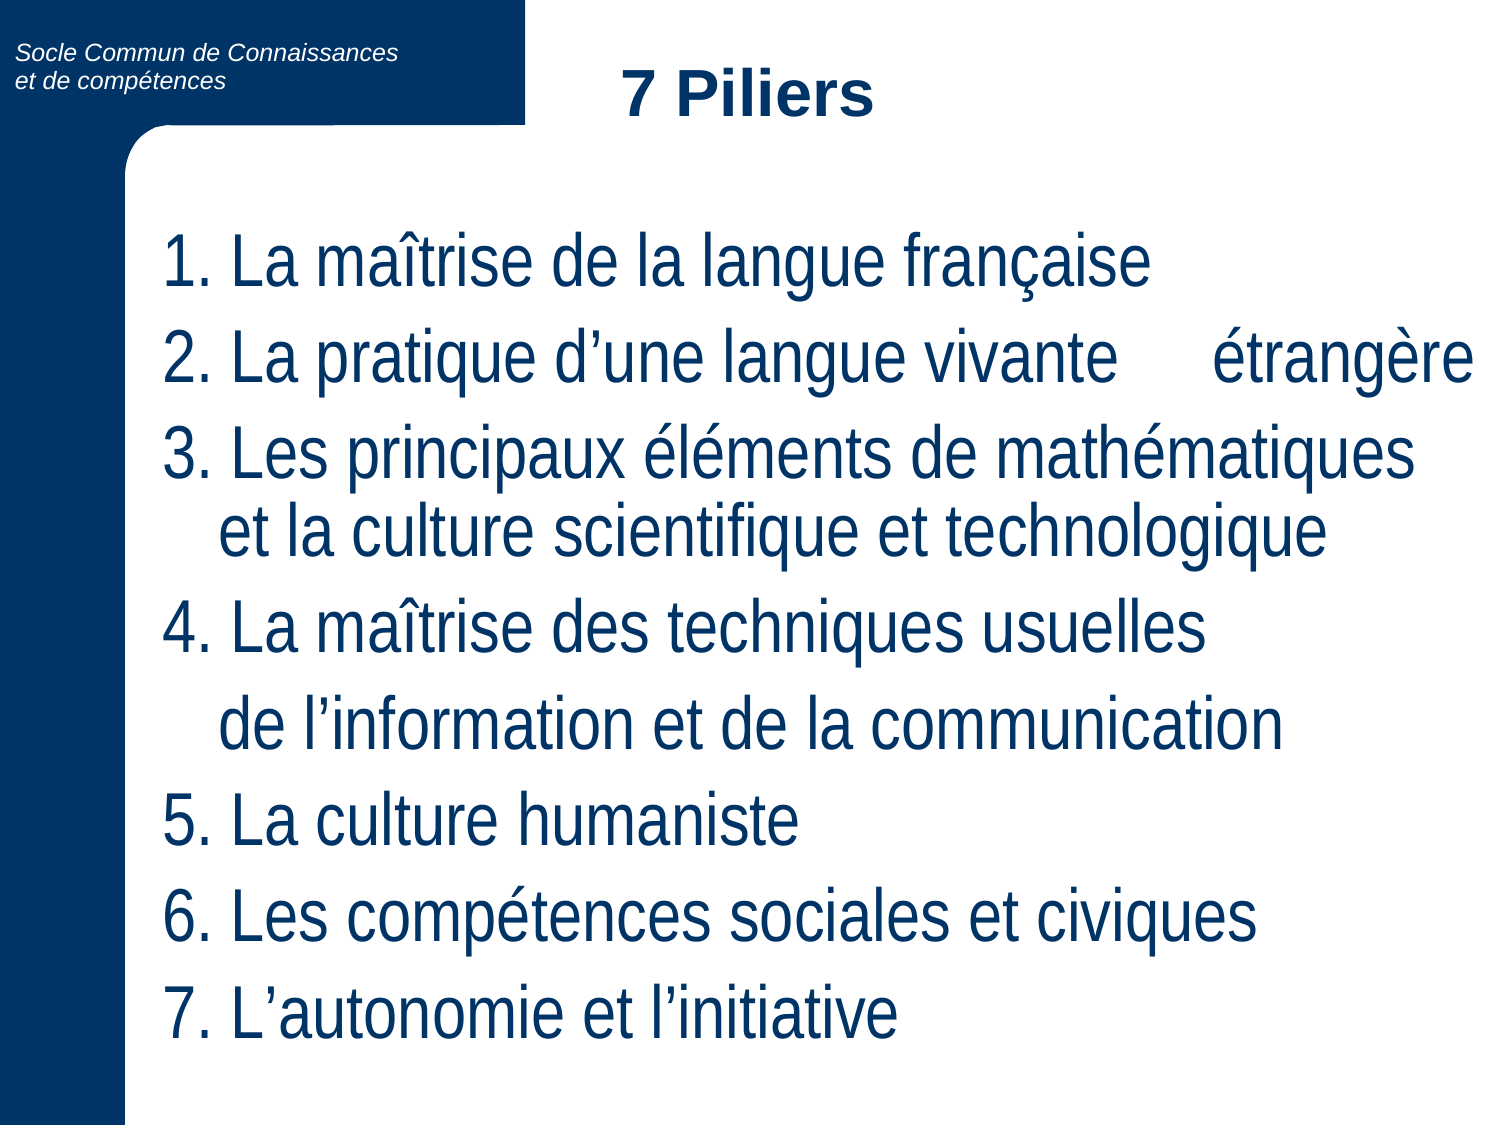

# 7 Piliers
1. La maîtrise de la langue française
2. La pratique d’une langue vivante 	étrangère
3. Les principaux éléments de mathématiques et la culture scientifique et technologique
4. La maîtrise des techniques usuelles
	de l’information et de la communication
5. La culture humaniste
6. Les compétences sociales et civiques
7. L’autonomie et l’initiative